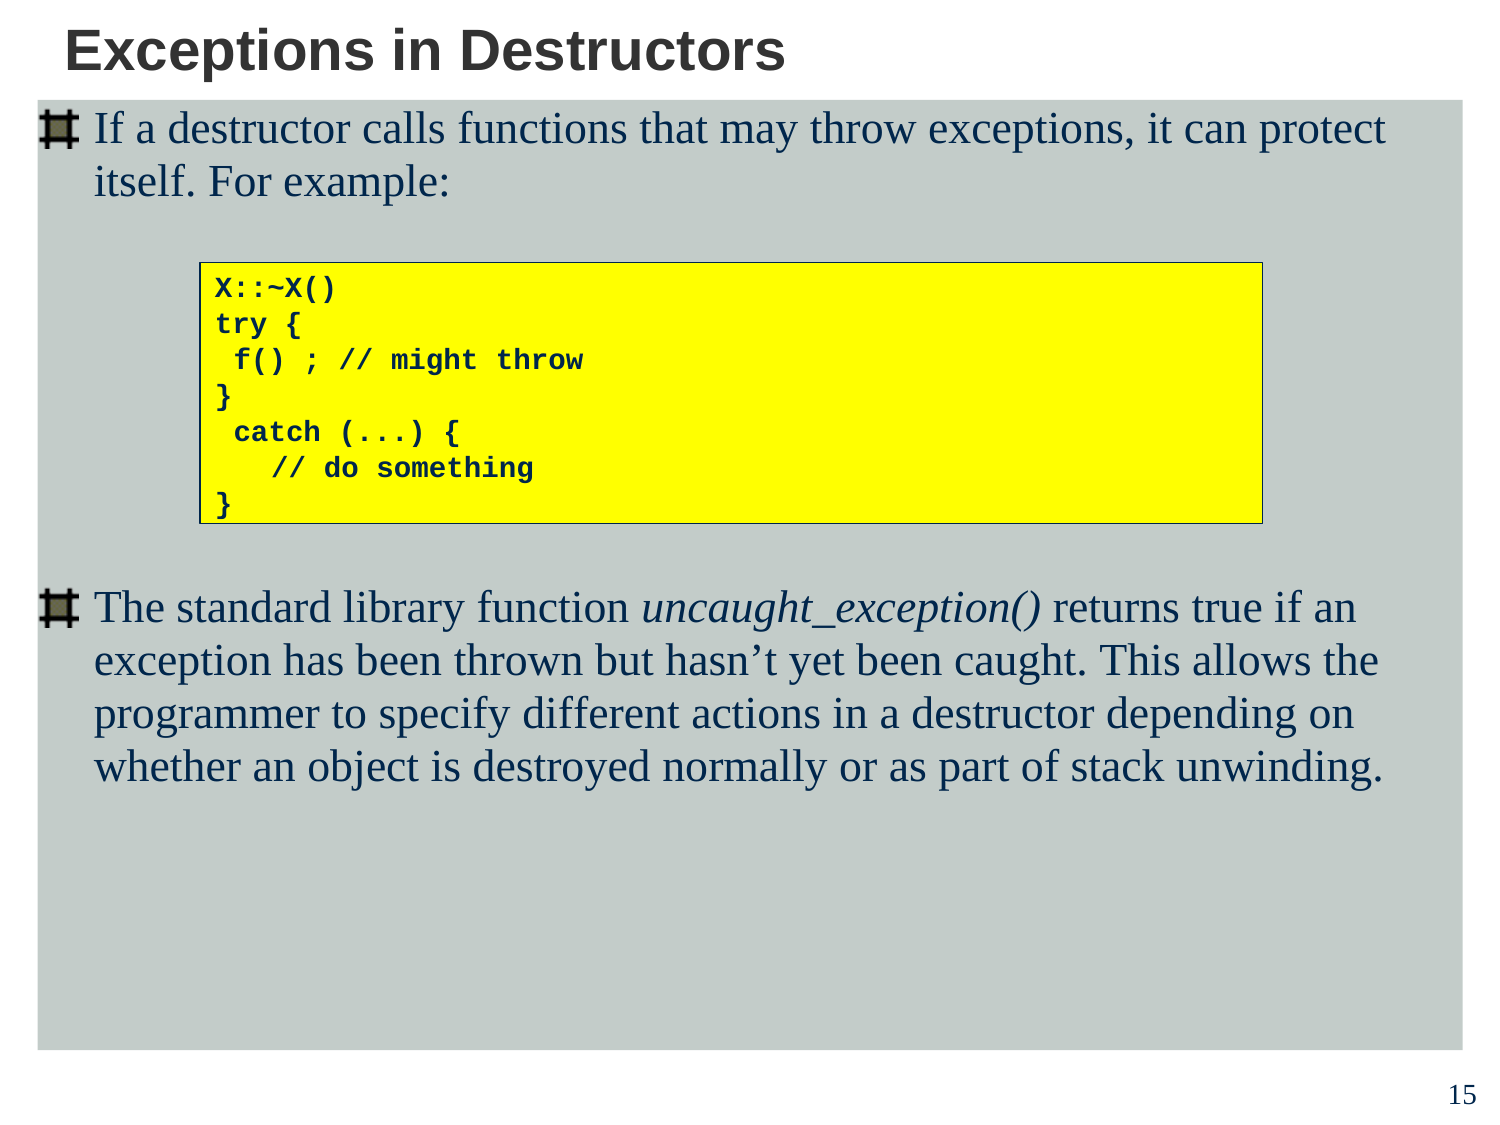

# Exceptions in Destructors
If a destructor calls functions that may throw exceptions, it can protect itself. For example:
The standard library function uncaught_exception() returns true if an exception has been thrown but hasn’t yet been caught. This allows the programmer to specify different actions in a destructor depending on whether an object is destroyed normally or as part of stack unwinding.
X::~X()
try {
	f() ; // might throw
}
	catch (...) {
		// do something
}